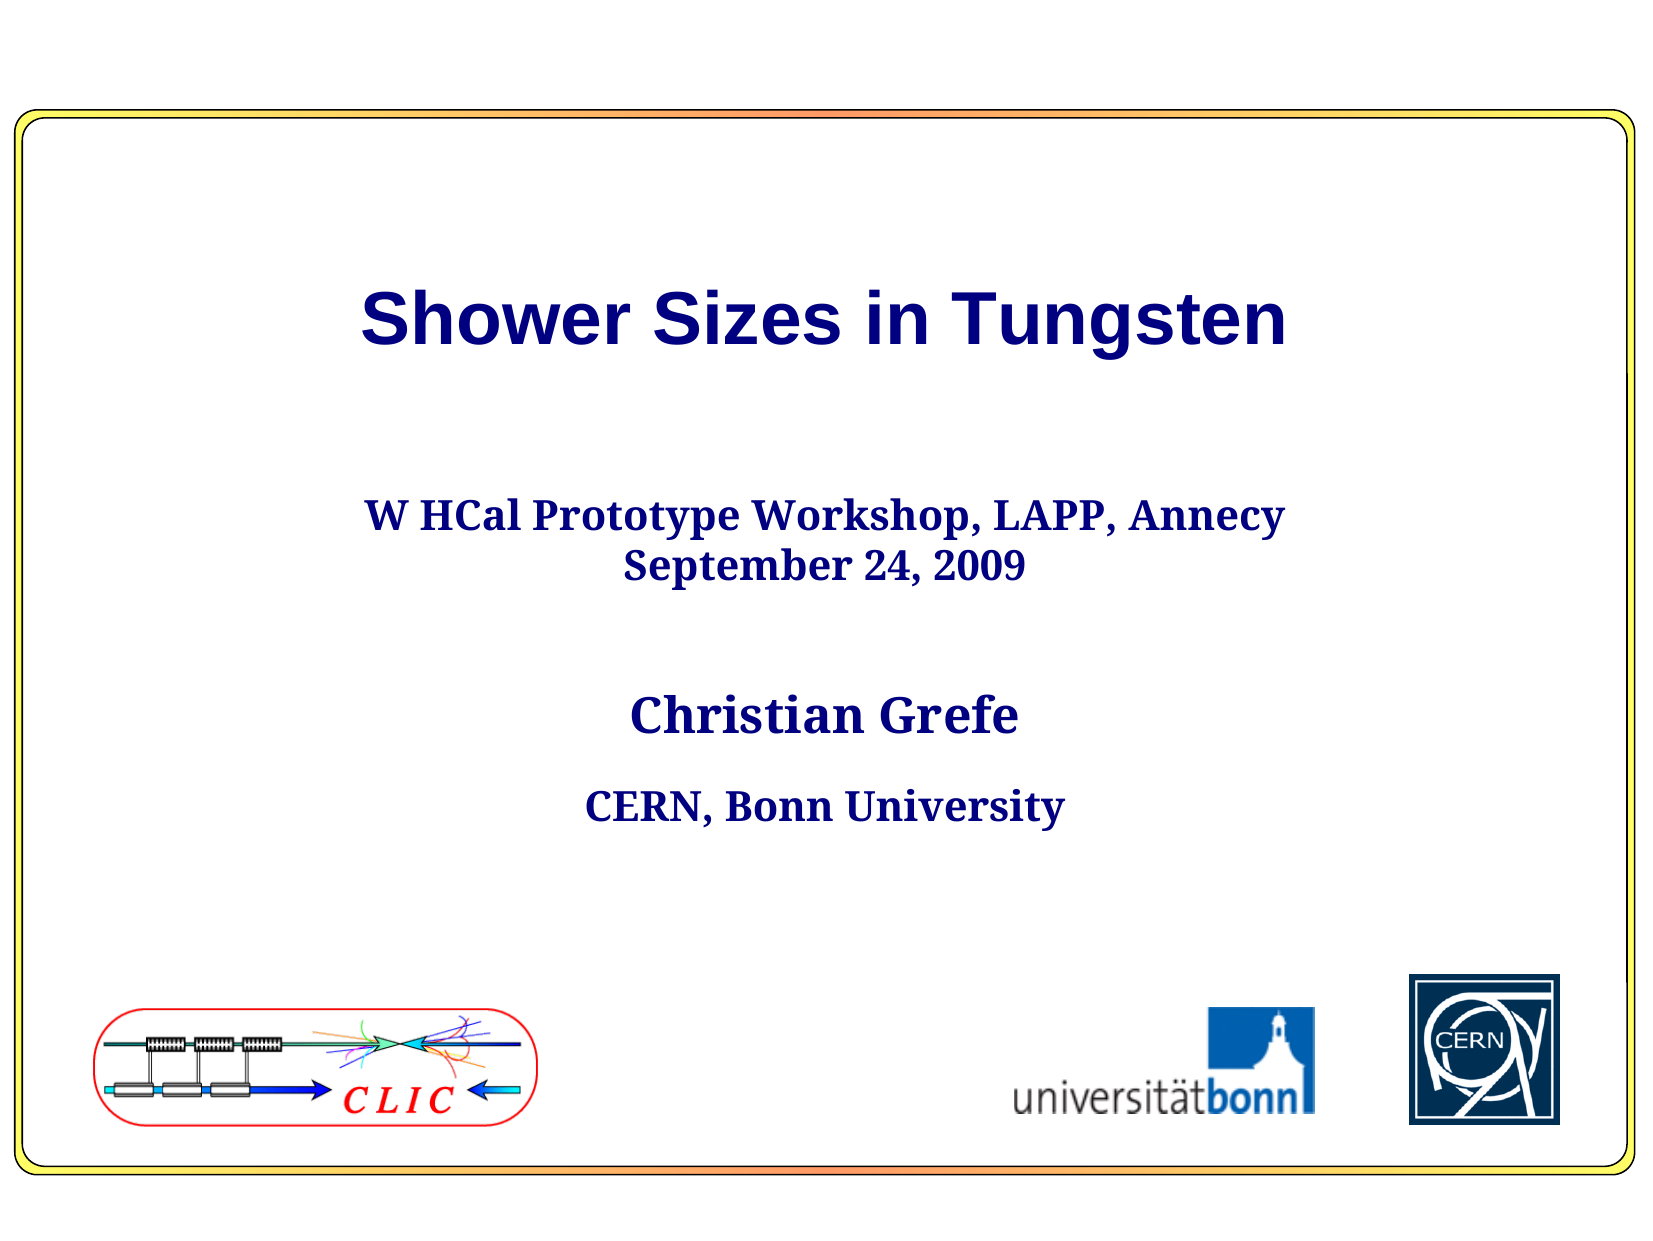

Shower Sizes in Tungsten
W HCal Prototype Workshop, LAPP, Annecy
September 24, 2009
Christian Grefe
CERN, Bonn University